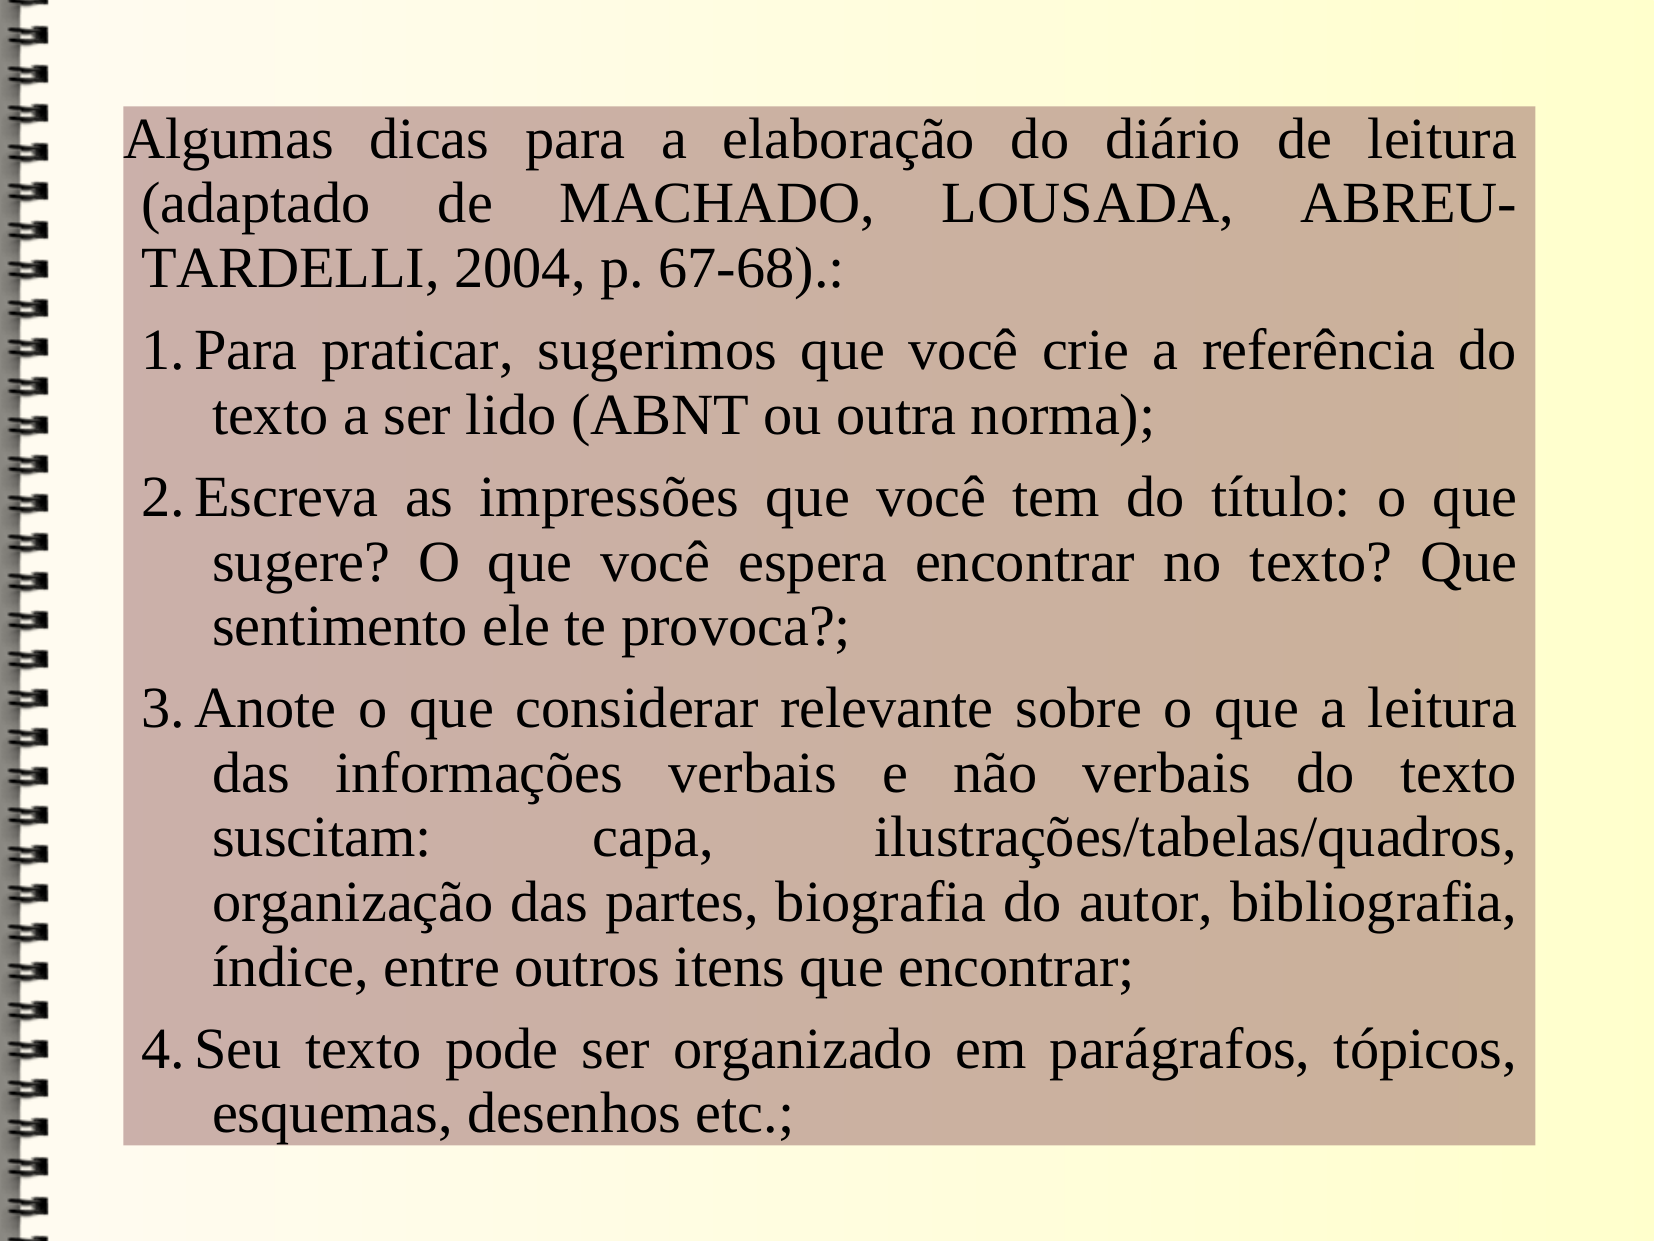

# Algumas dicas para a elaboração do diário de leitura (adaptado de MACHADO, LOUSADA, ABREU-TARDELLI, 2004, p. 67-68).:
Para praticar, sugerimos que você crie a referência do texto a ser lido (ABNT ou outra norma);
Escreva as impressões que você tem do título: o que sugere? O que você espera encontrar no texto? Que sentimento ele te provoca?;
Anote o que considerar relevante sobre o que a leitura das informações verbais e não verbais do texto suscitam: capa, ilustrações/tabelas/quadros, organização das partes, biografia do autor, bibliografia, índice, entre outros itens que encontrar;
Seu texto pode ser organizado em parágrafos, tópicos, esquemas, desenhos etc.;